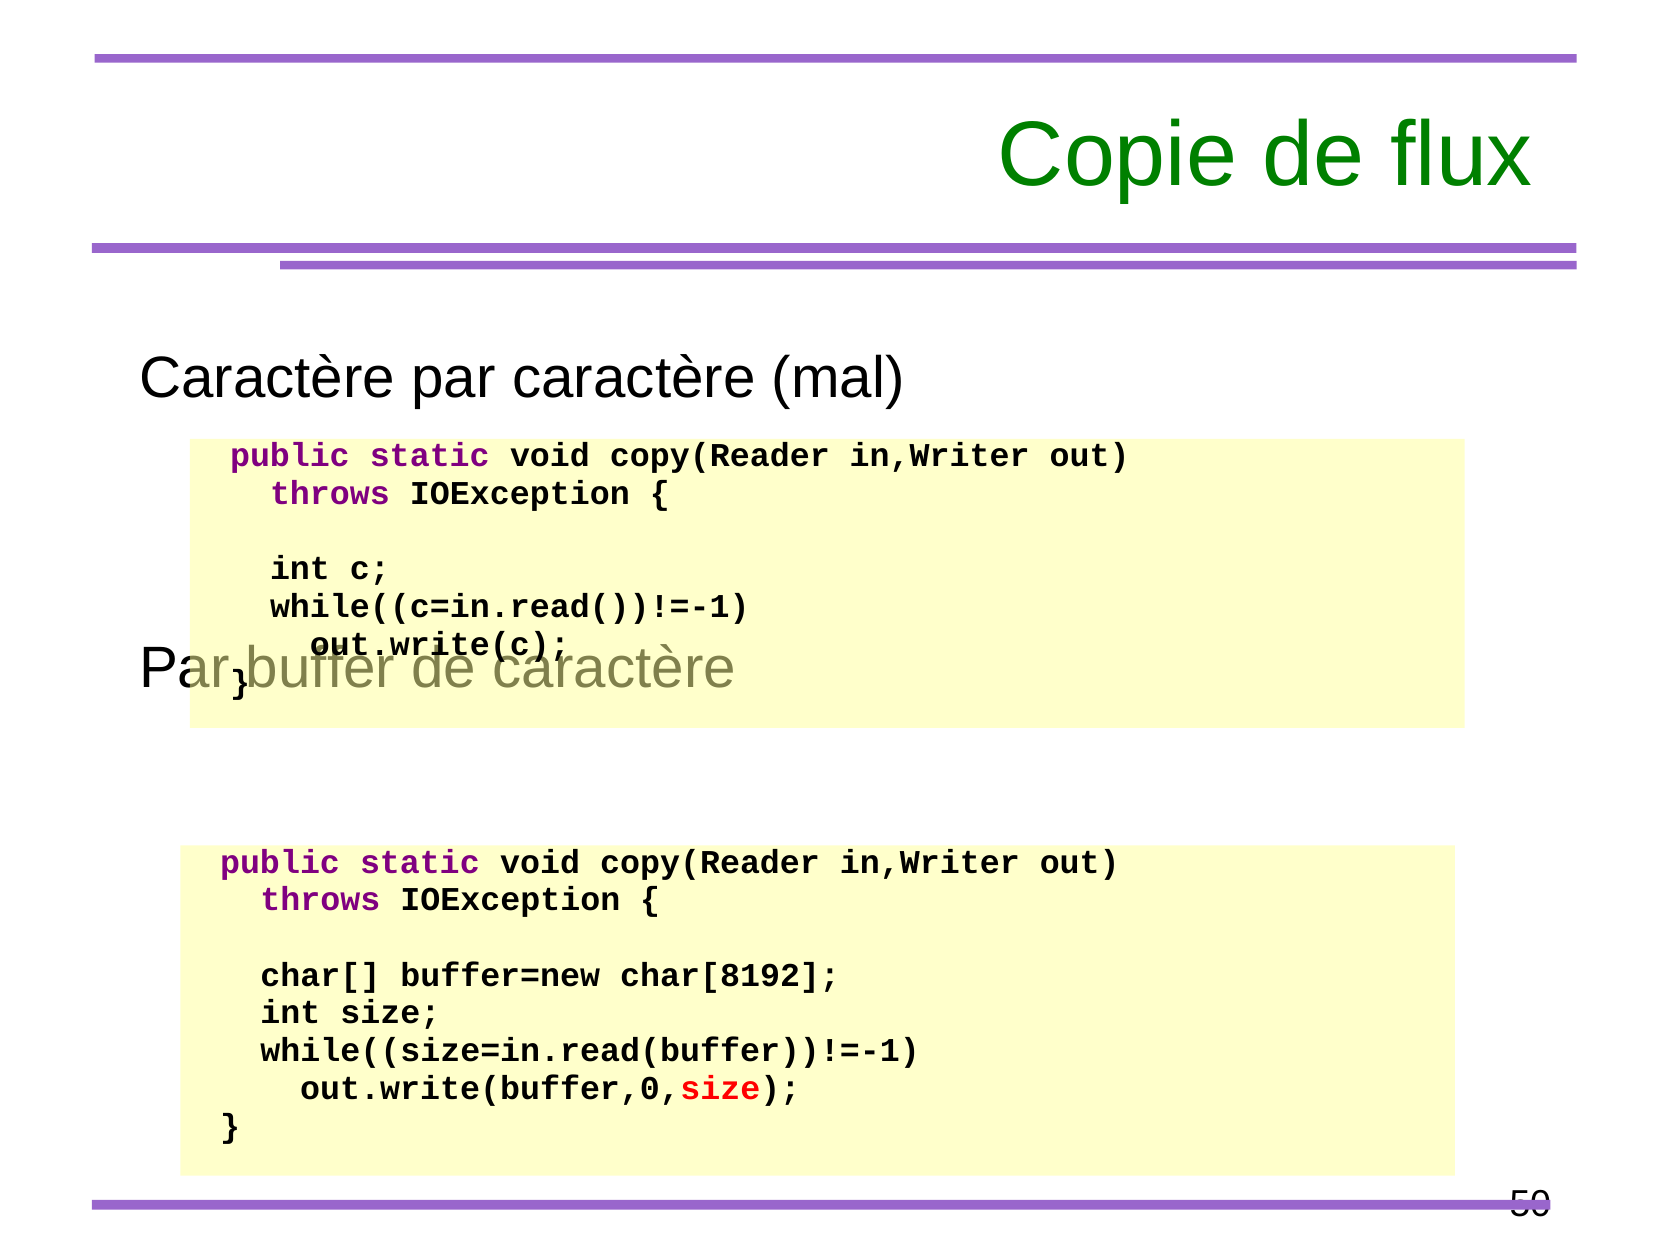

# Copie de flux
Caractère par caractère (mal)
Par buffer de caractère
 public static void copy(Reader in,Writer out)
 throws IOException {
 int c;
 while((c=in.read())!=-1)
 out.write(c);
 }
 public static void copy(Reader in,Writer out)
 throws IOException {
 char[] buffer=new char[8192];
 int size;
 while((size=in.read(buffer))!=-1)
 out.write(buffer,0,size);
 }